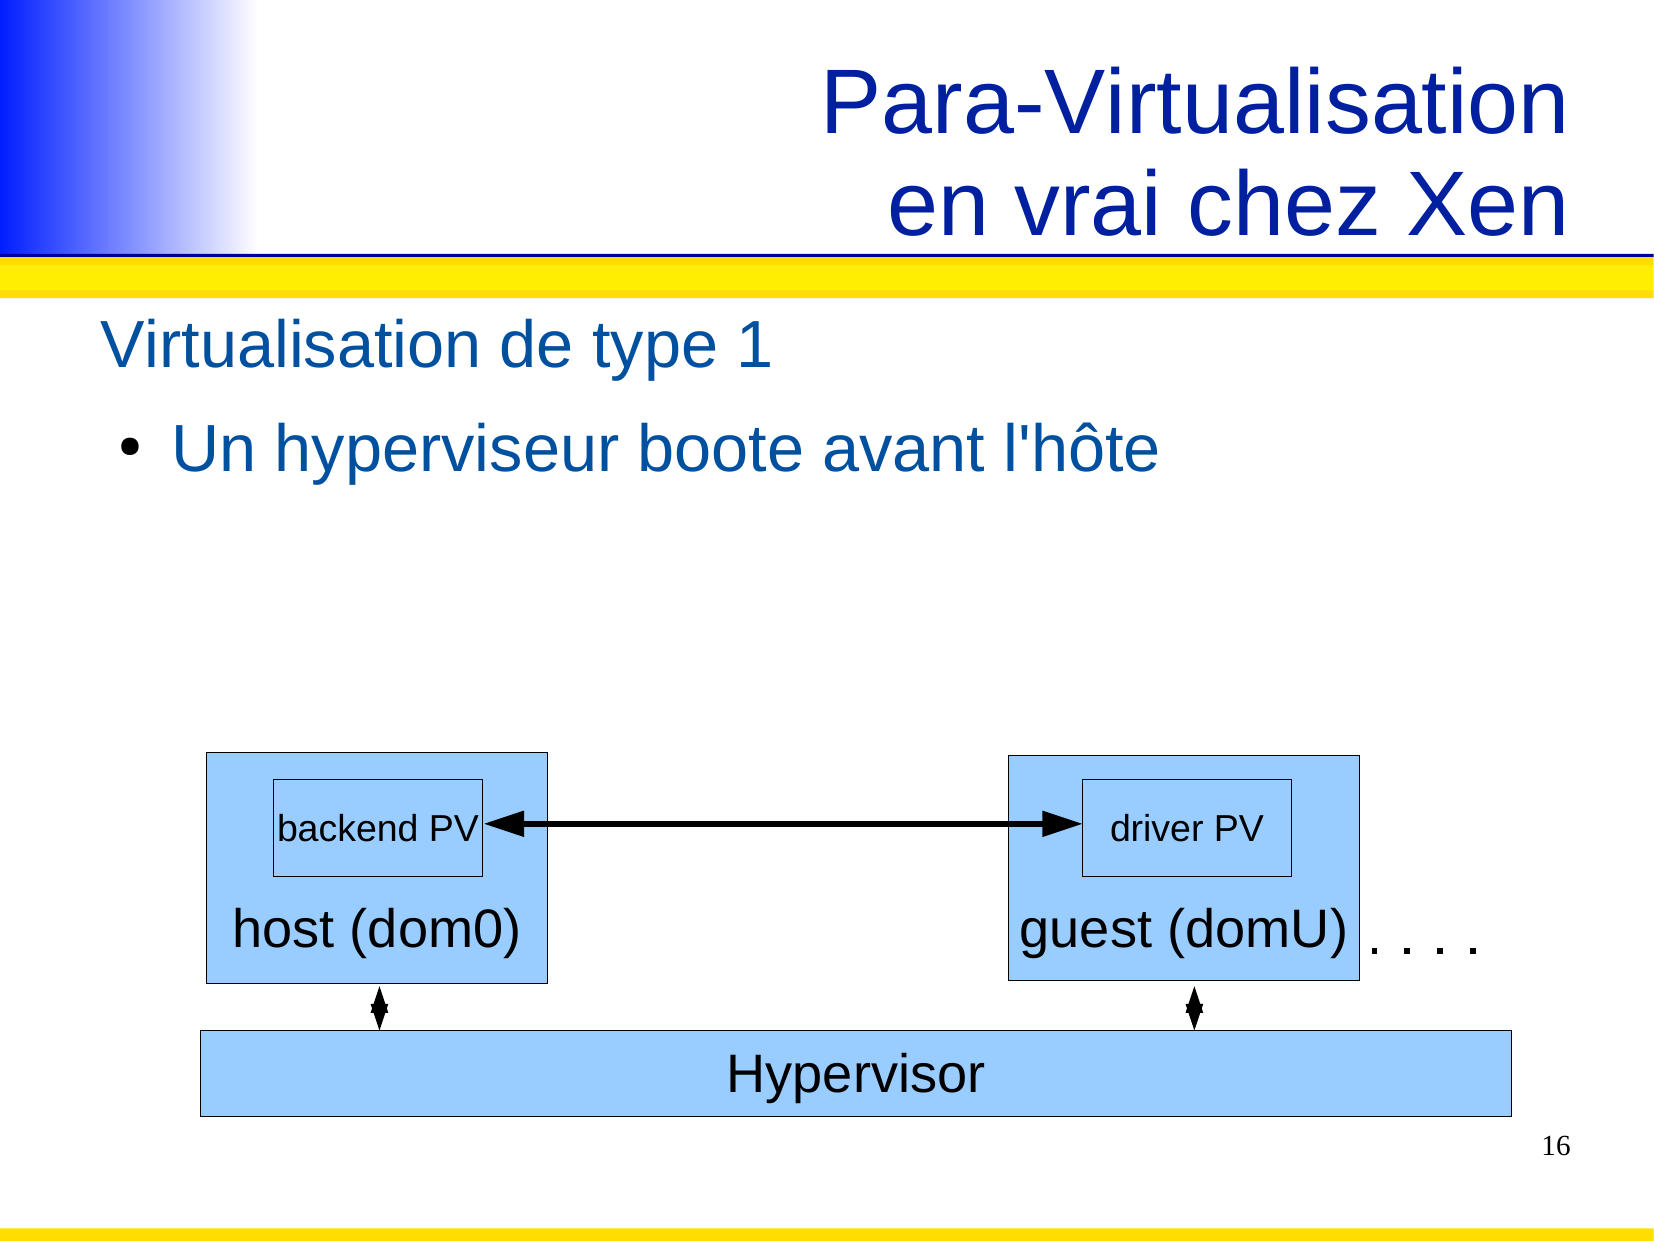

# Para-Virtualisation en vrai chez Xen
Virtualisation de type 1
Un hyperviseur boote avant l'hôte
host (dom0)
guest (domU)
backend PV
driver PV
Hypervisor
16